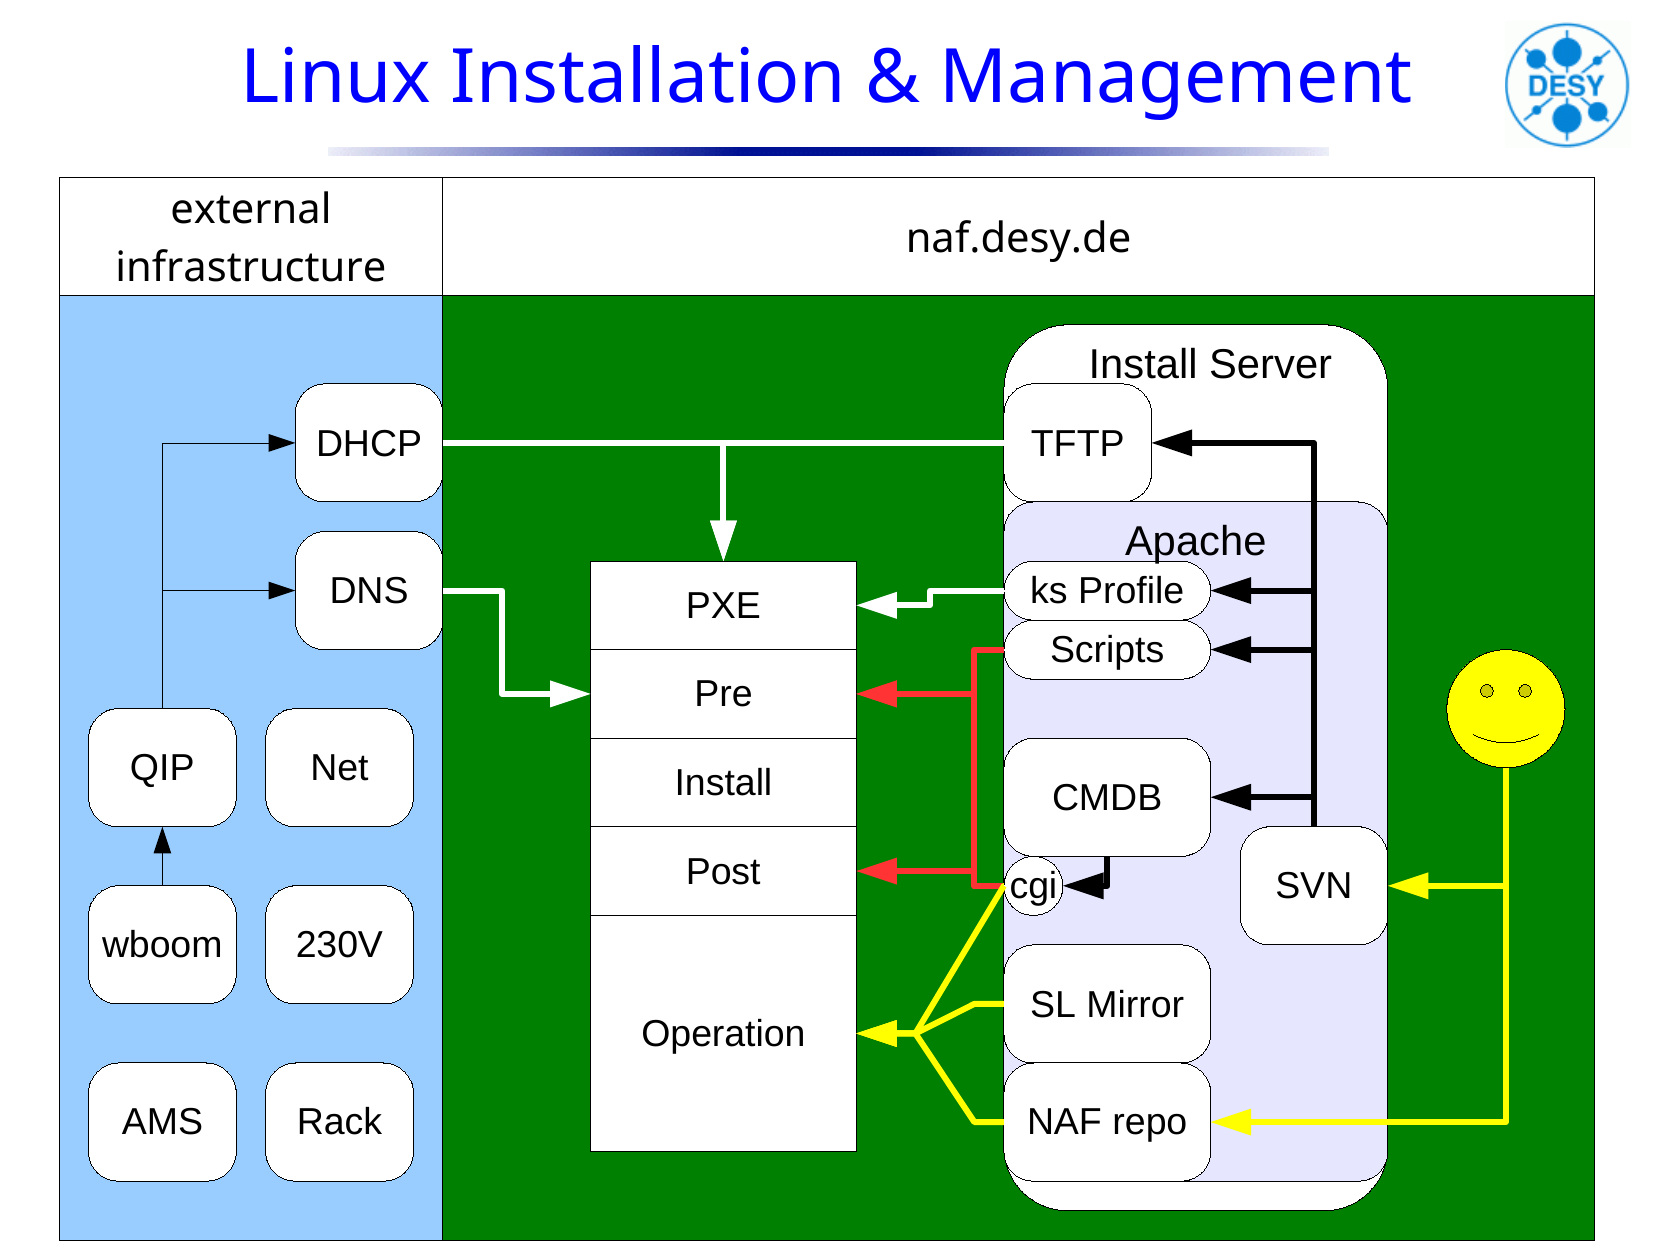

# Linux Installation & Management
external
infrastructure
naf.desy.de
Install Server
DHCP
TFTP
Apache
DNS
PXE
ks Profile
Scripts
Pre
QIP
Net
Install
CMDB
Post
SVN
cgi
wboom
230V
Operation
SL Mirror
AMS
Rack
NAF repo